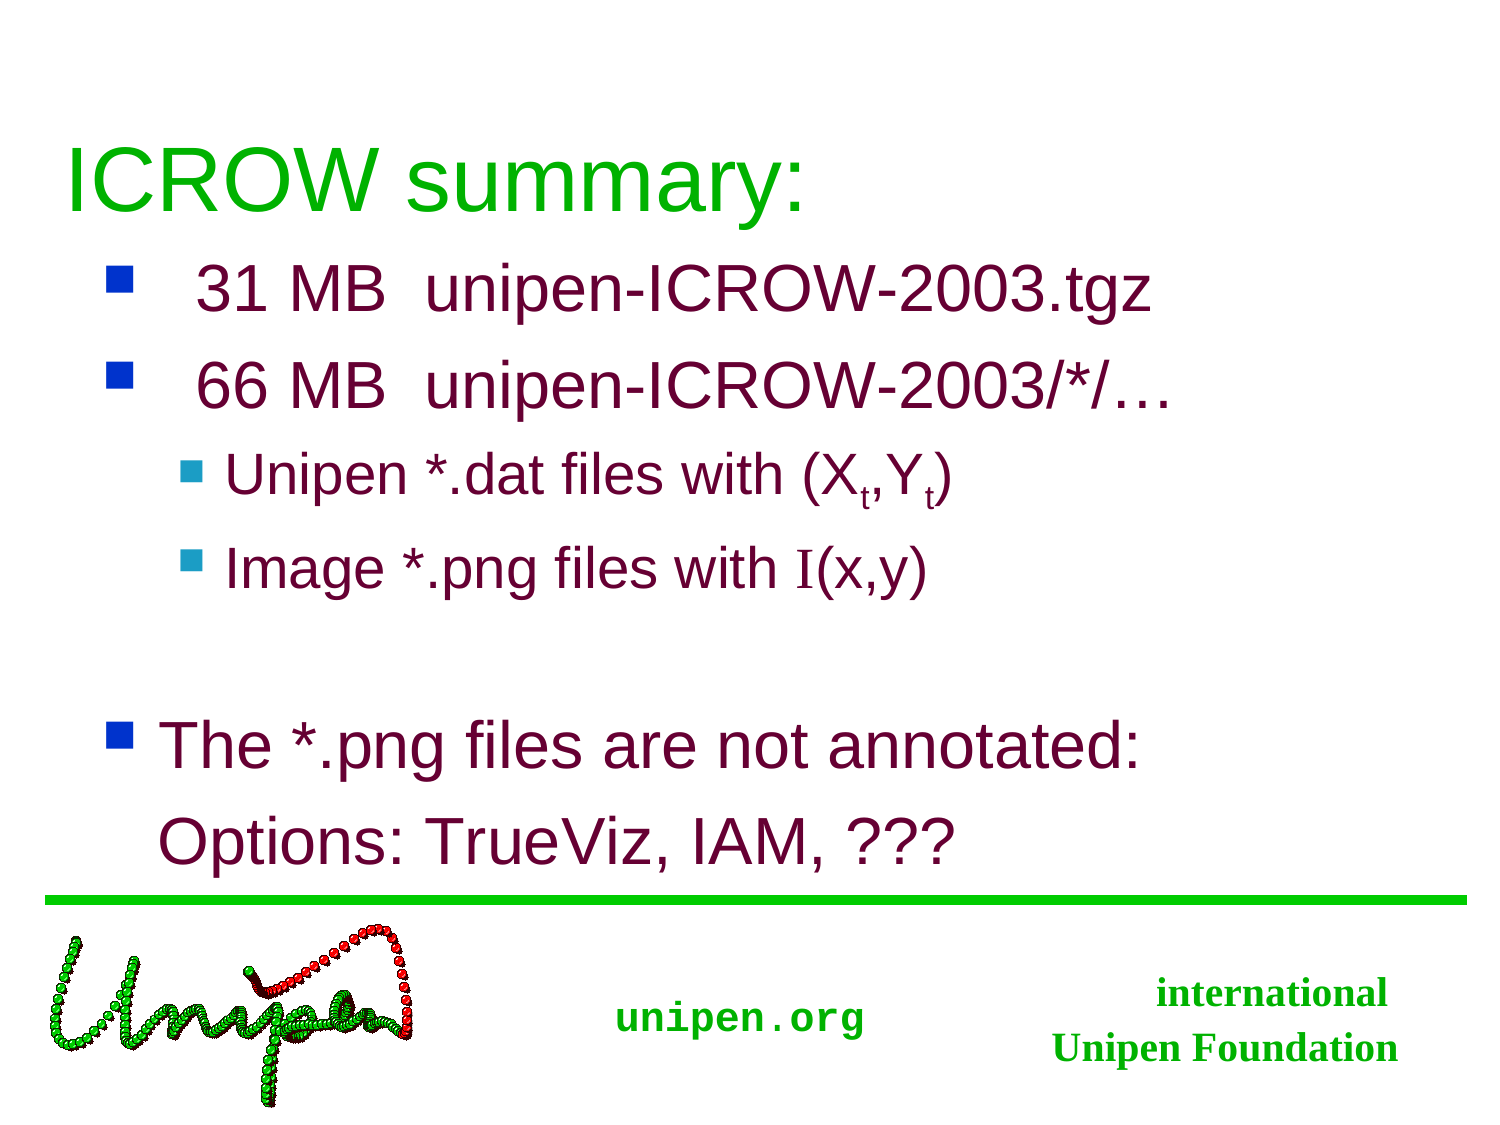

# ICROW summary:
 31 MB unipen-ICROW-2003.tgz
 66 MB unipen-ICROW-2003/*/…
Unipen *.dat files with (Xt,Yt)
Image *.png files with I(x,y)
The *.png files are not annotated:
 Options: TrueViz, IAM, ???